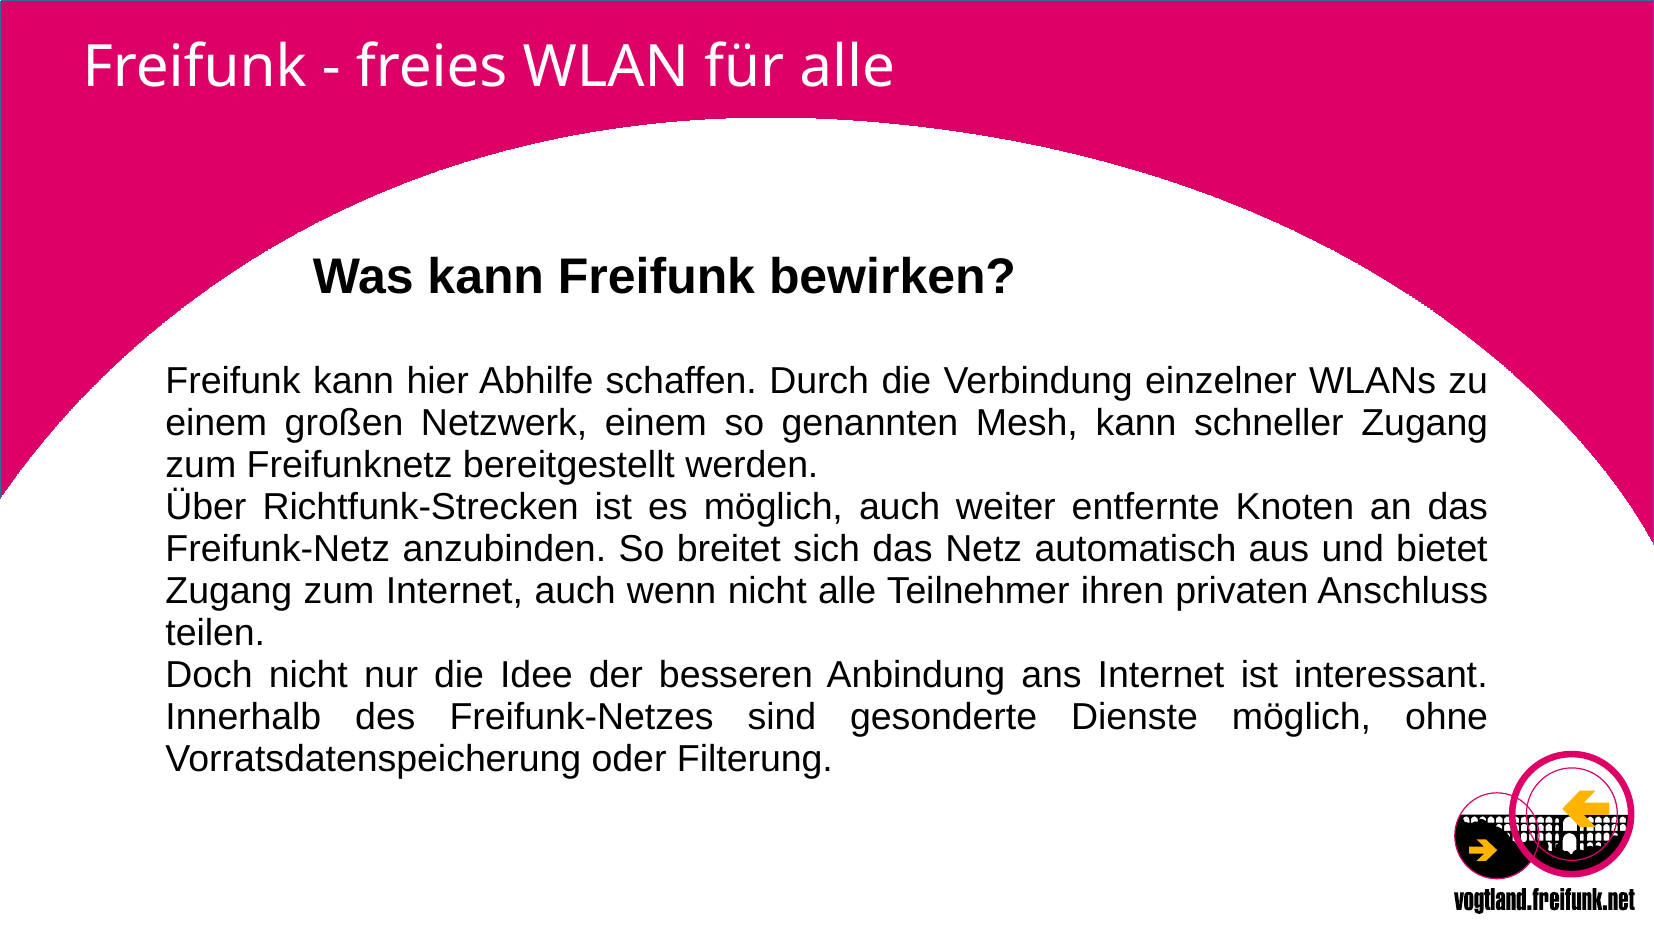

# Freifunk - freies WLAN für alle
		Was kann Freifunk bewirken?
Freifunk kann hier Abhilfe schaffen. Durch die Verbindung einzelner WLANs zu einem großen Netzwerk, einem so genannten Mesh, kann schneller Zugang zum Freifunknetz bereitgestellt werden.
Über Richtfunk-Strecken ist es möglich, auch weiter entfernte Knoten an das Freifunk-Netz anzubinden. So breitet sich das Netz automatisch aus und bietet Zugang zum Internet, auch wenn nicht alle Teilnehmer ihren privaten Anschluss teilen.
Doch nicht nur die Idee der besseren Anbindung ans Internet ist interessant. Innerhalb des Freifunk-Netzes sind gesonderte Dienste möglich, ohne Vorratsdatenspeicherung oder Filterung.